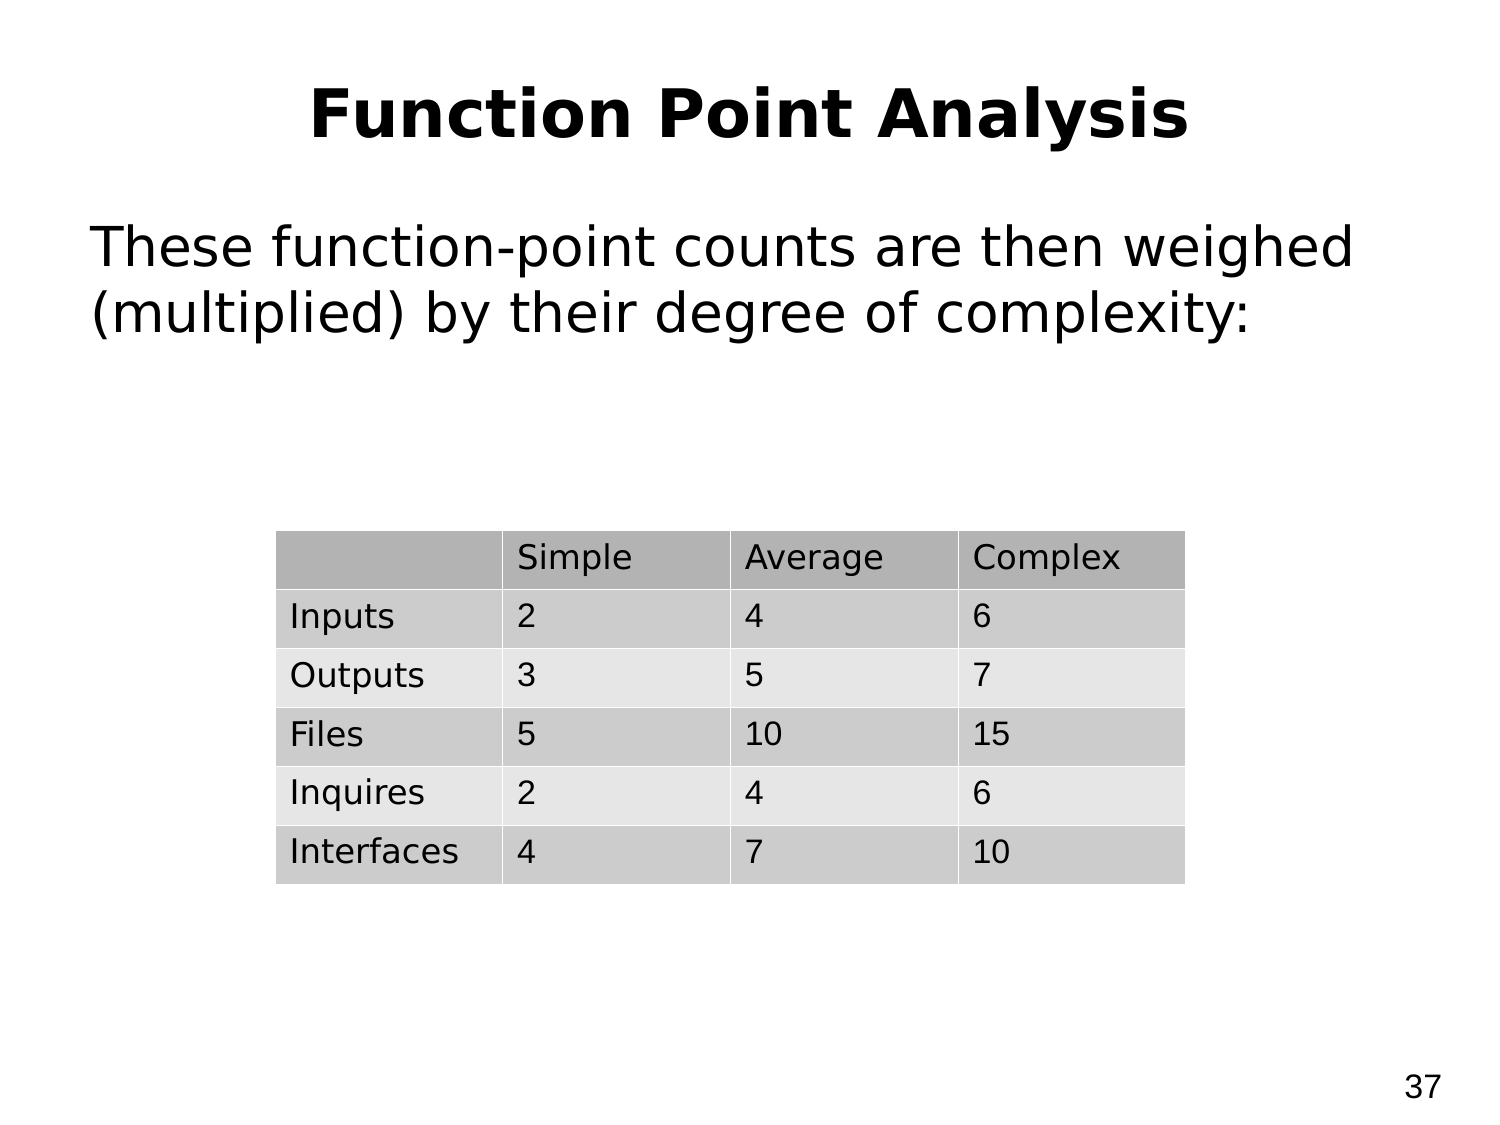

# Function Point Analysis
These function-point counts are then weighed (multiplied) by their degree of complexity:
| | Simple | Average | Complex |
| --- | --- | --- | --- |
| Inputs | 2 | 4 | 6 |
| Outputs | 3 | 5 | 7 |
| Files | 5 | 10 | 15 |
| Inquires | 2 | 4 | 6 |
| Interfaces | 4 | 7 | 10 |